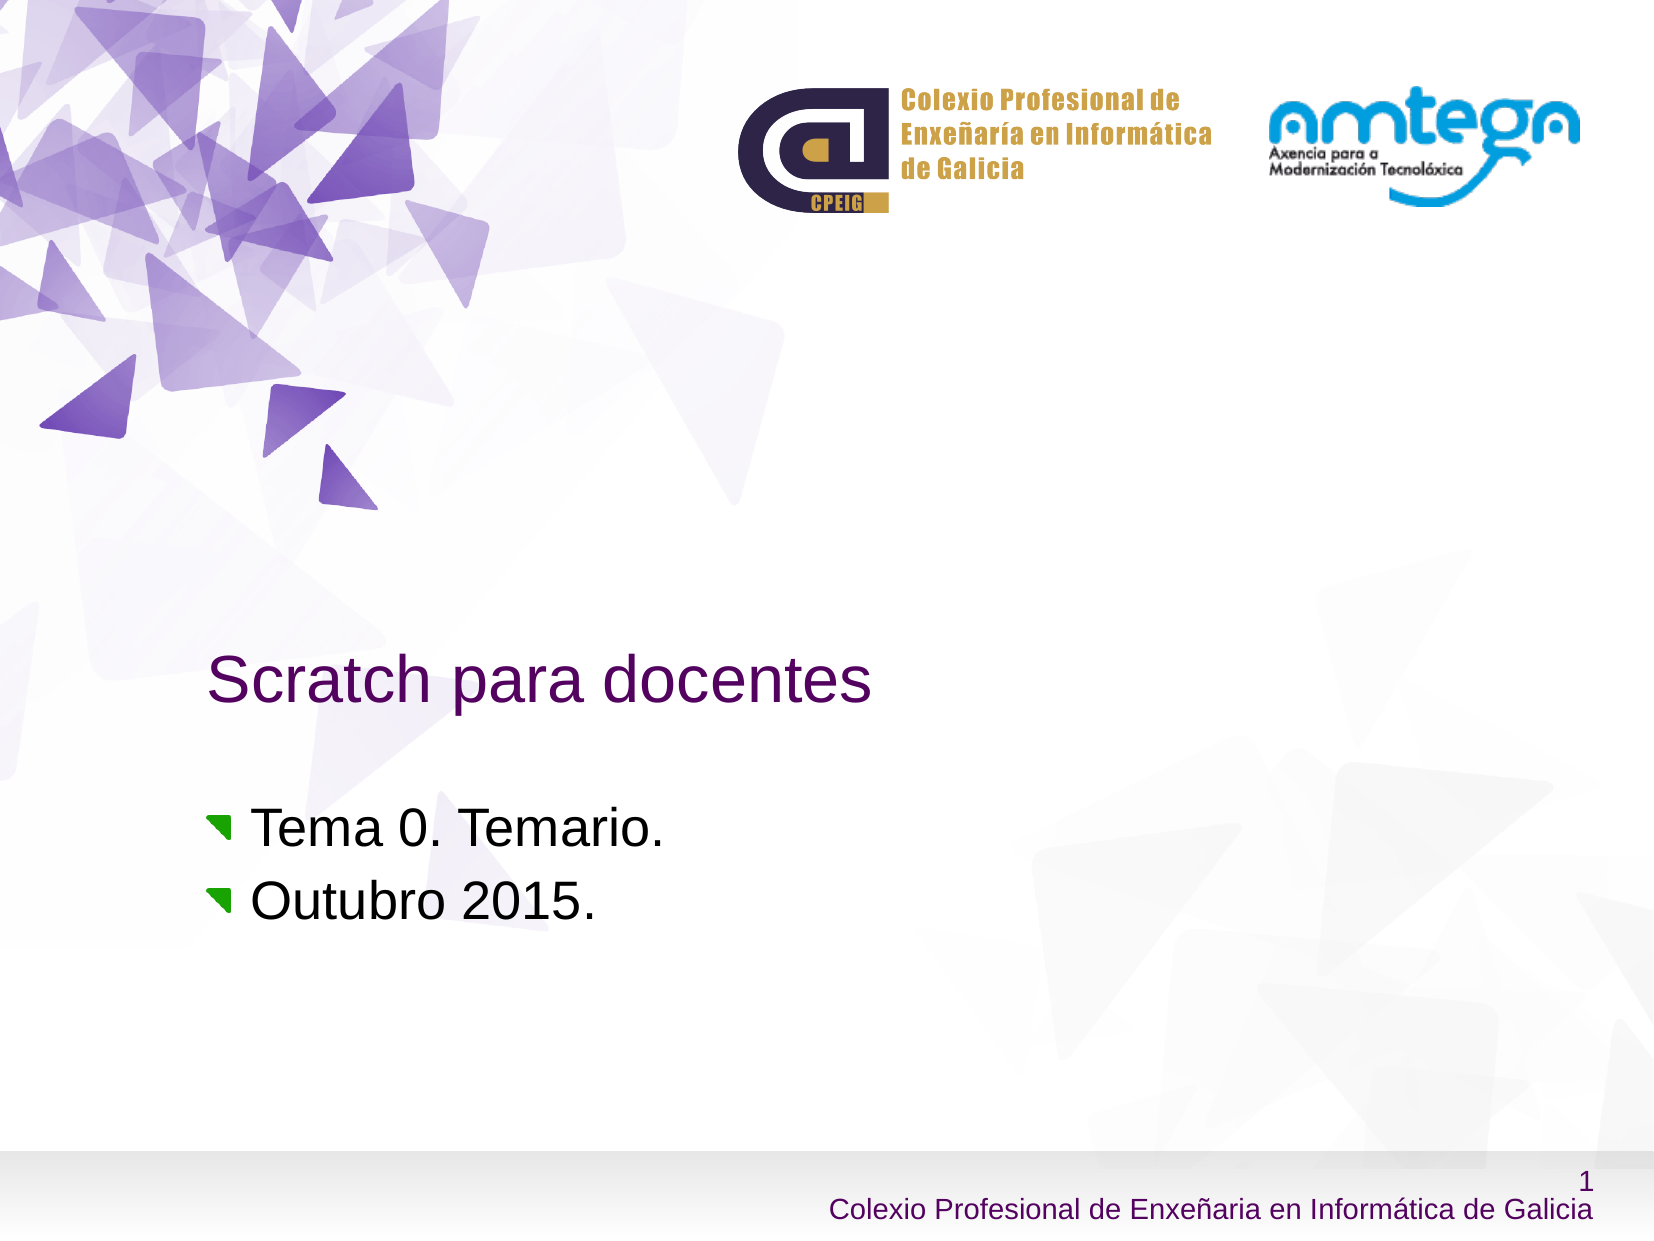

# Scratch para docentes
Tema 0. Temario.
Outubro 2015.
1
Colexio Profesional de Enxeñaria en Informática de Galicia